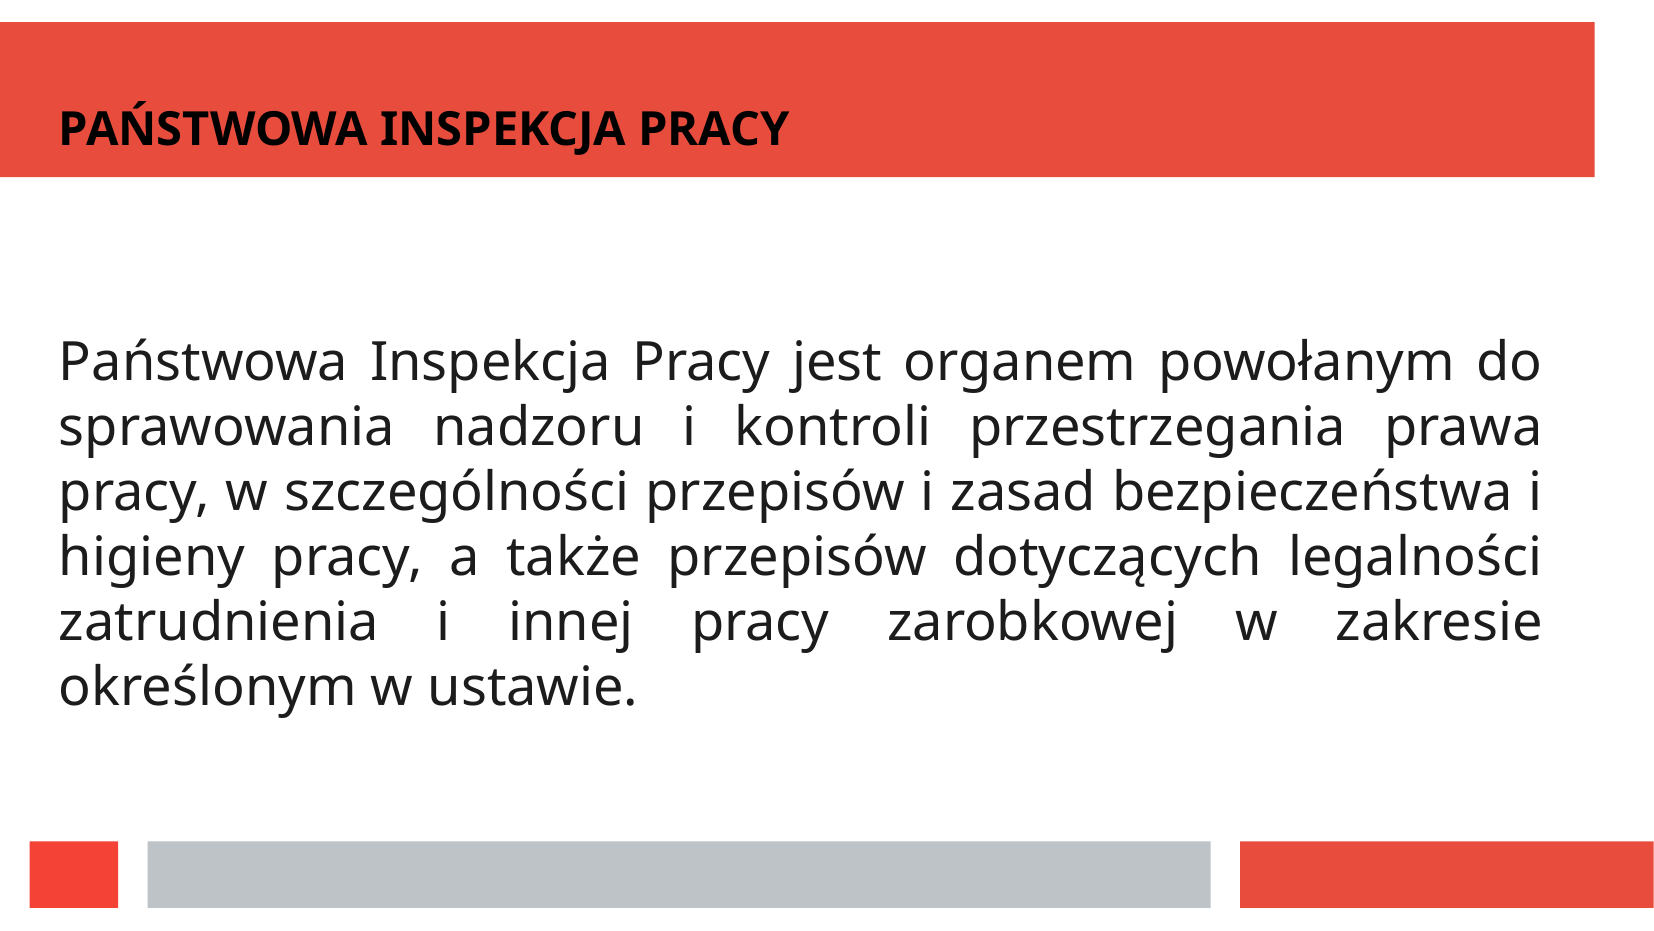

# PAŃSTWOWA INSPEKCJA PRACY
Państwowa Inspekcja Pracy jest organem powołanym do sprawowania nadzoru i kontroli przestrzegania prawa pracy, w szczególności przepisów i zasad bezpieczeństwa i higieny pracy, a także przepisów dotyczących legalności zatrudnienia i innej pracy zarobkowej w zakresie określonym w ustawie.